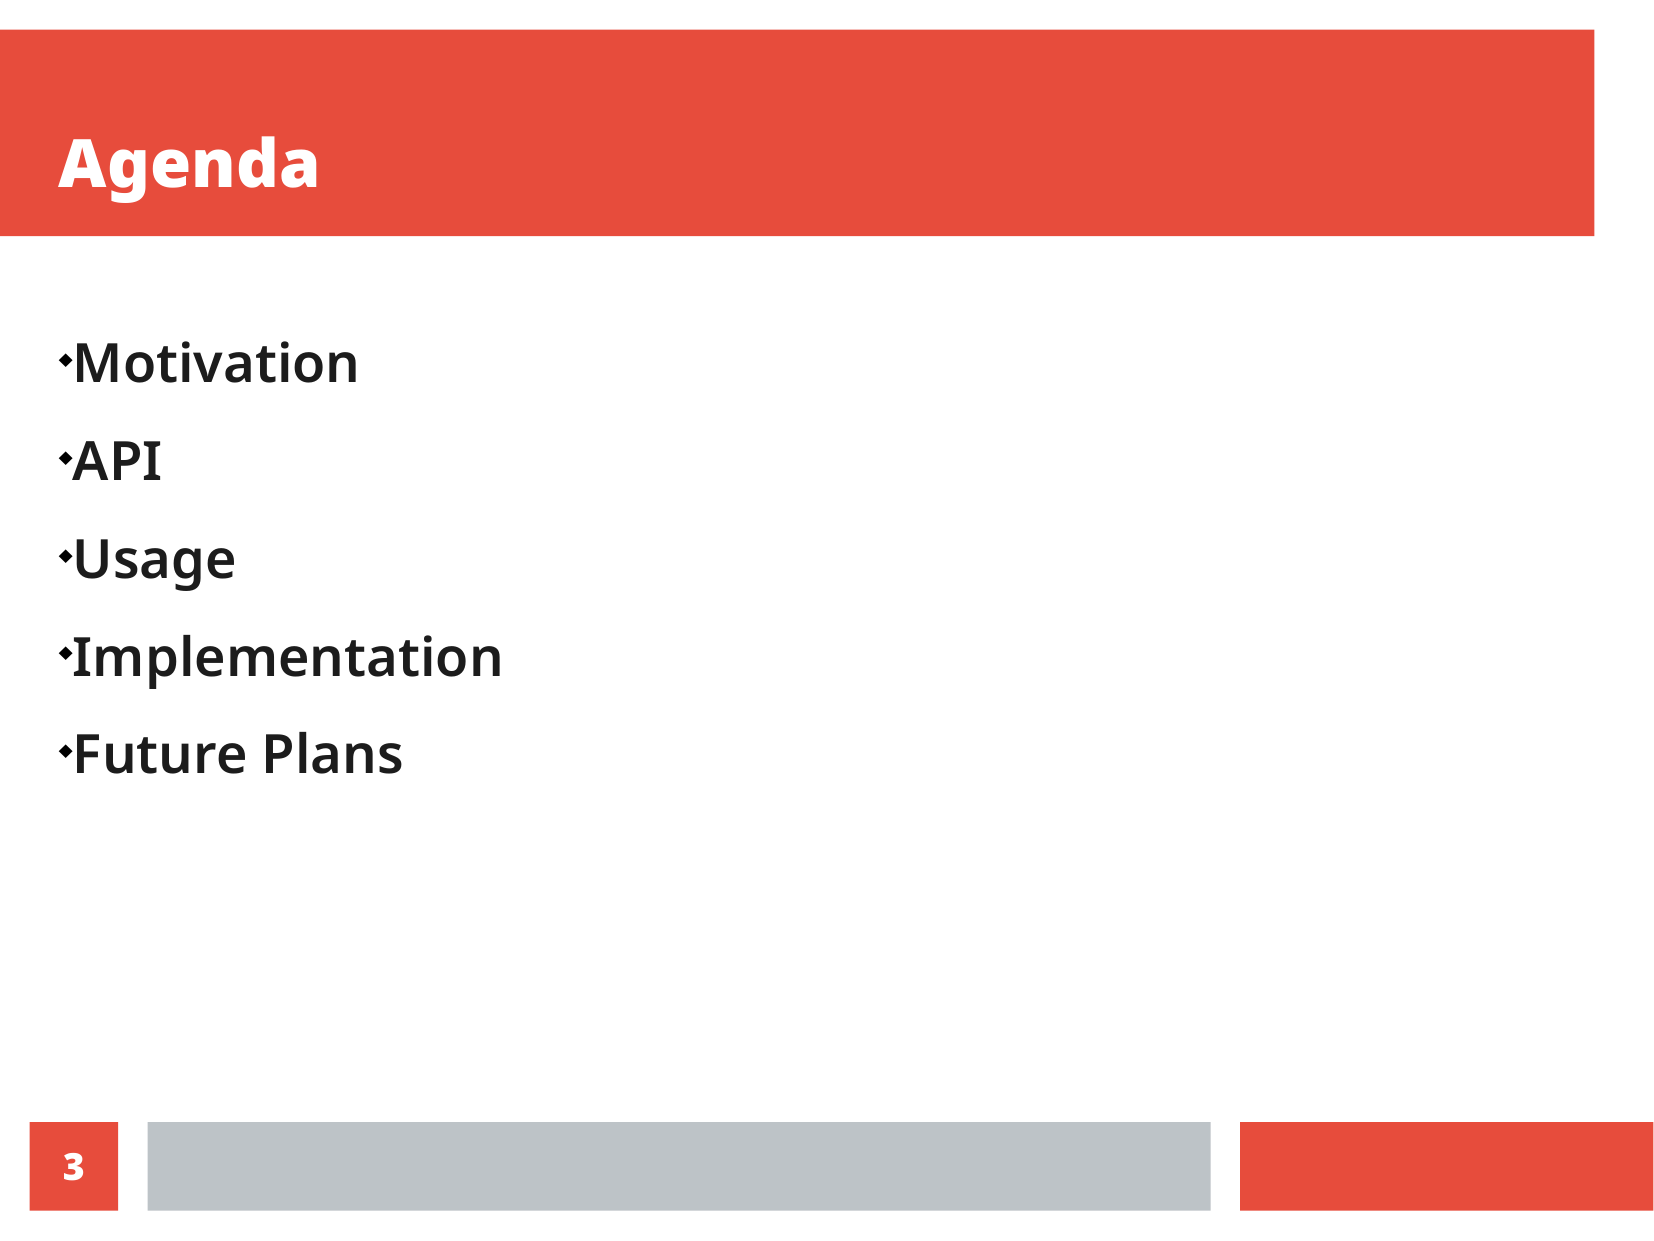

# Agenda
Motivation
API
Usage
Implementation
Future Plans
3